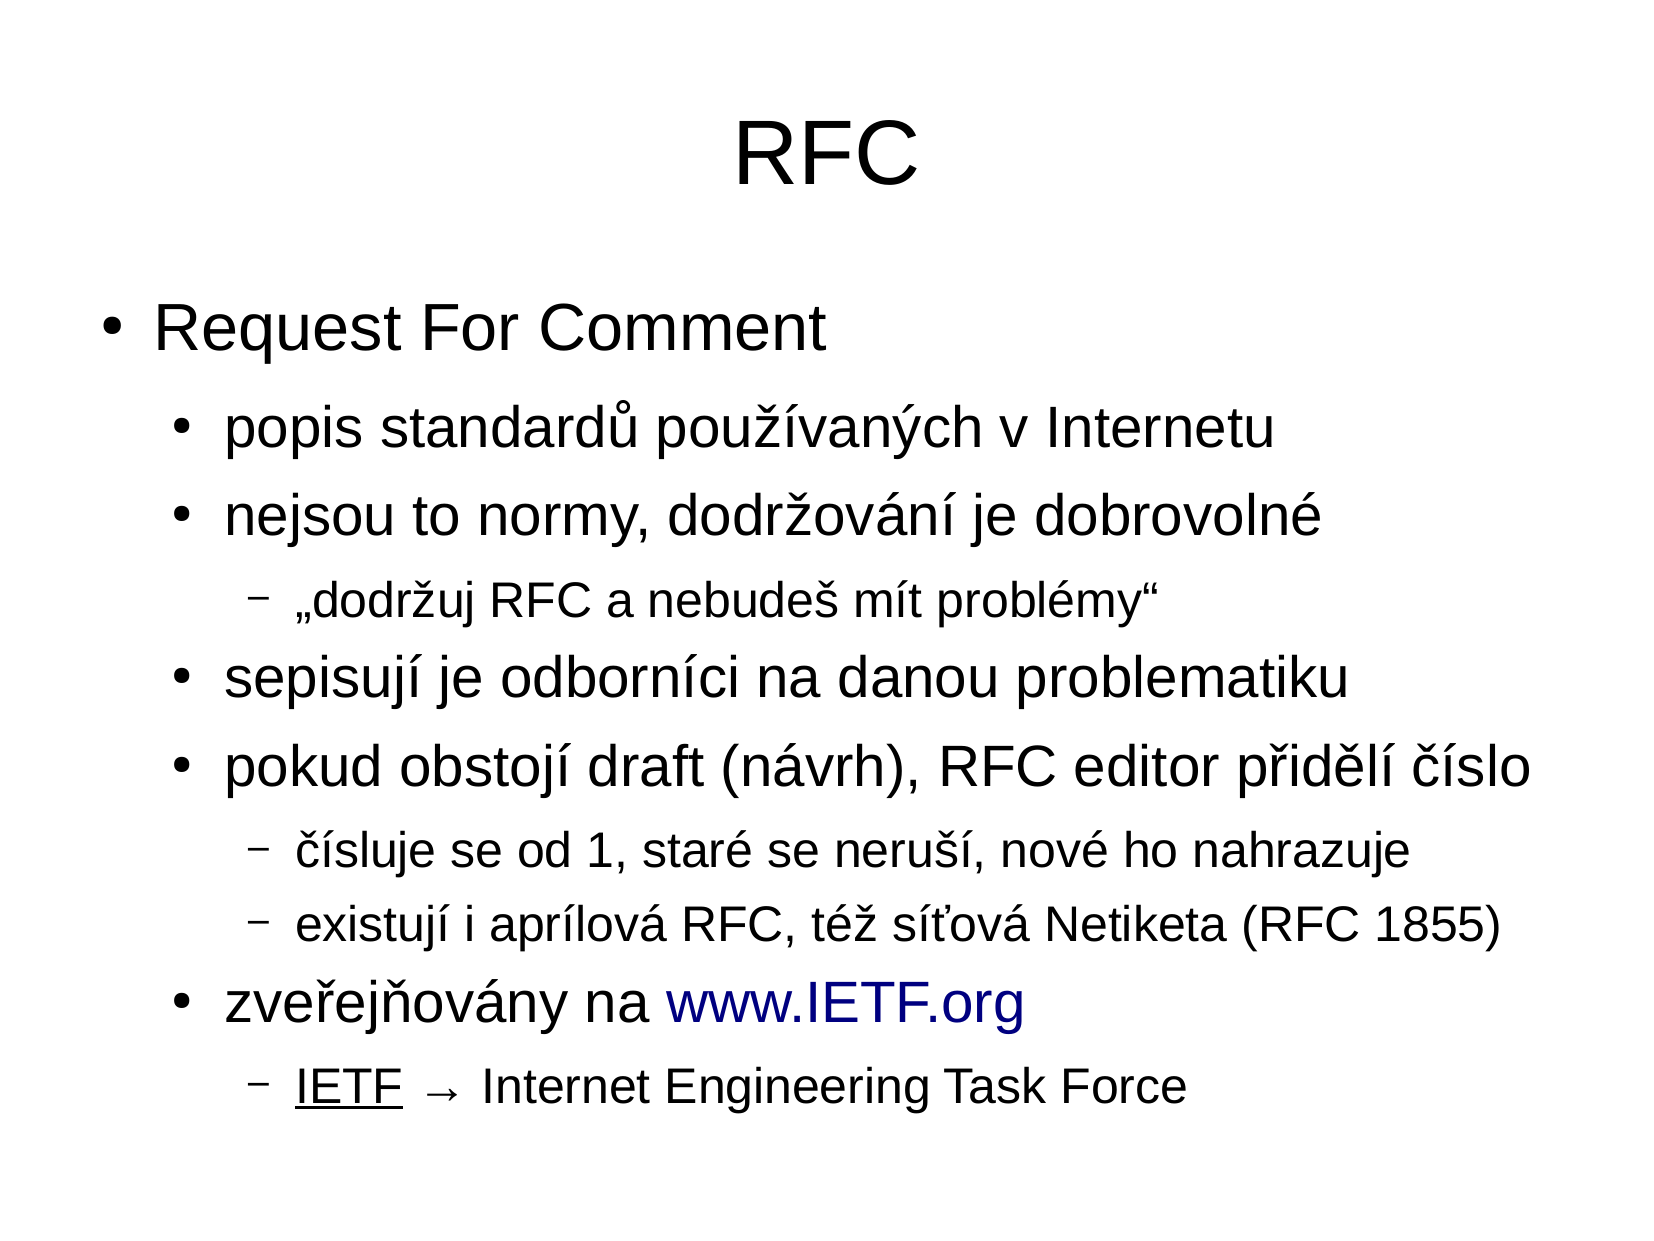

# RFC
Request For Comment
popis standardů používaných v Internetu
nejsou to normy, dodržování je dobrovolné
„dodržuj RFC a nebudeš mít problémy“
sepisují je odborníci na danou problematiku
pokud obstojí draft (návrh), RFC editor přidělí číslo
čísluje se od 1, staré se neruší, nové ho nahrazuje
existují i aprílová RFC, též síťová Netiketa (RFC 1855)
zveřejňovány na www.IETF.org
IETF → Internet Engineering Task Force